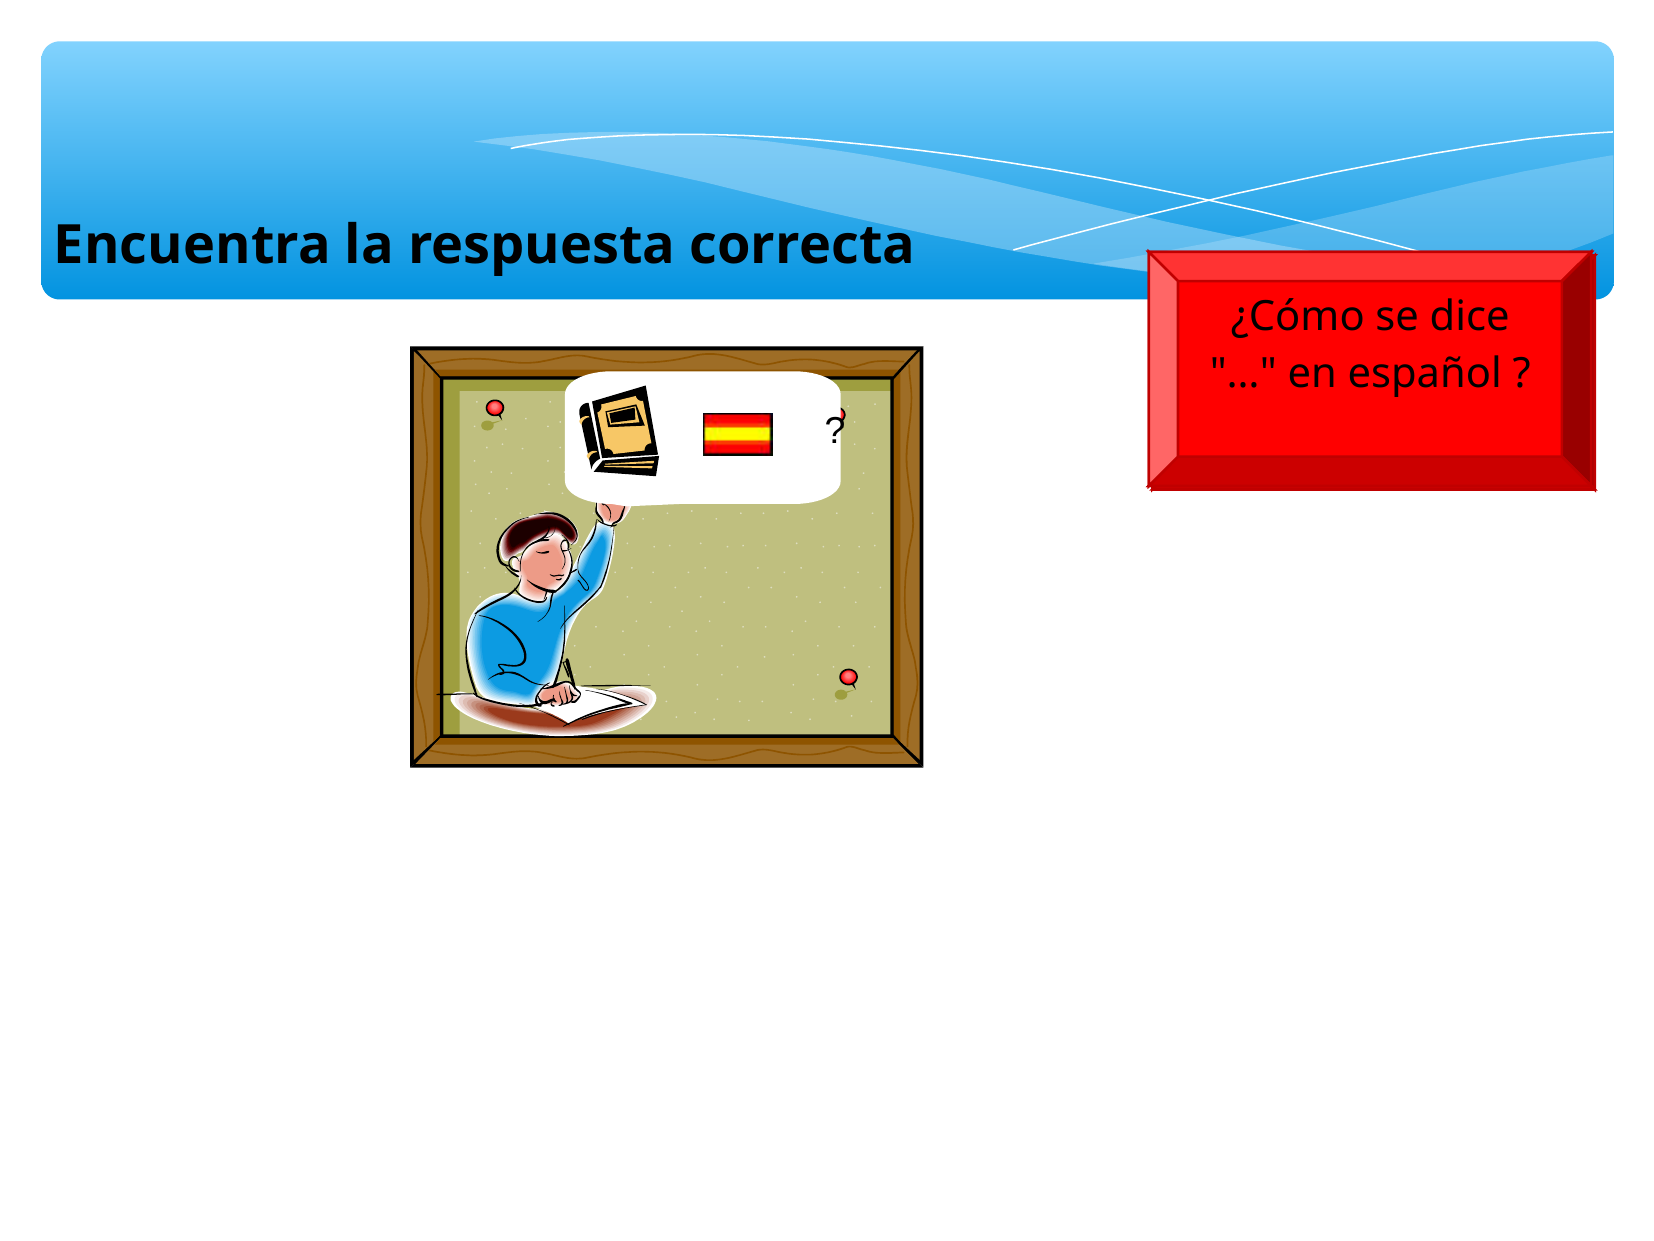

Encuentra la respuesta correcta
¿Cómo se dice "…" en español ?
?